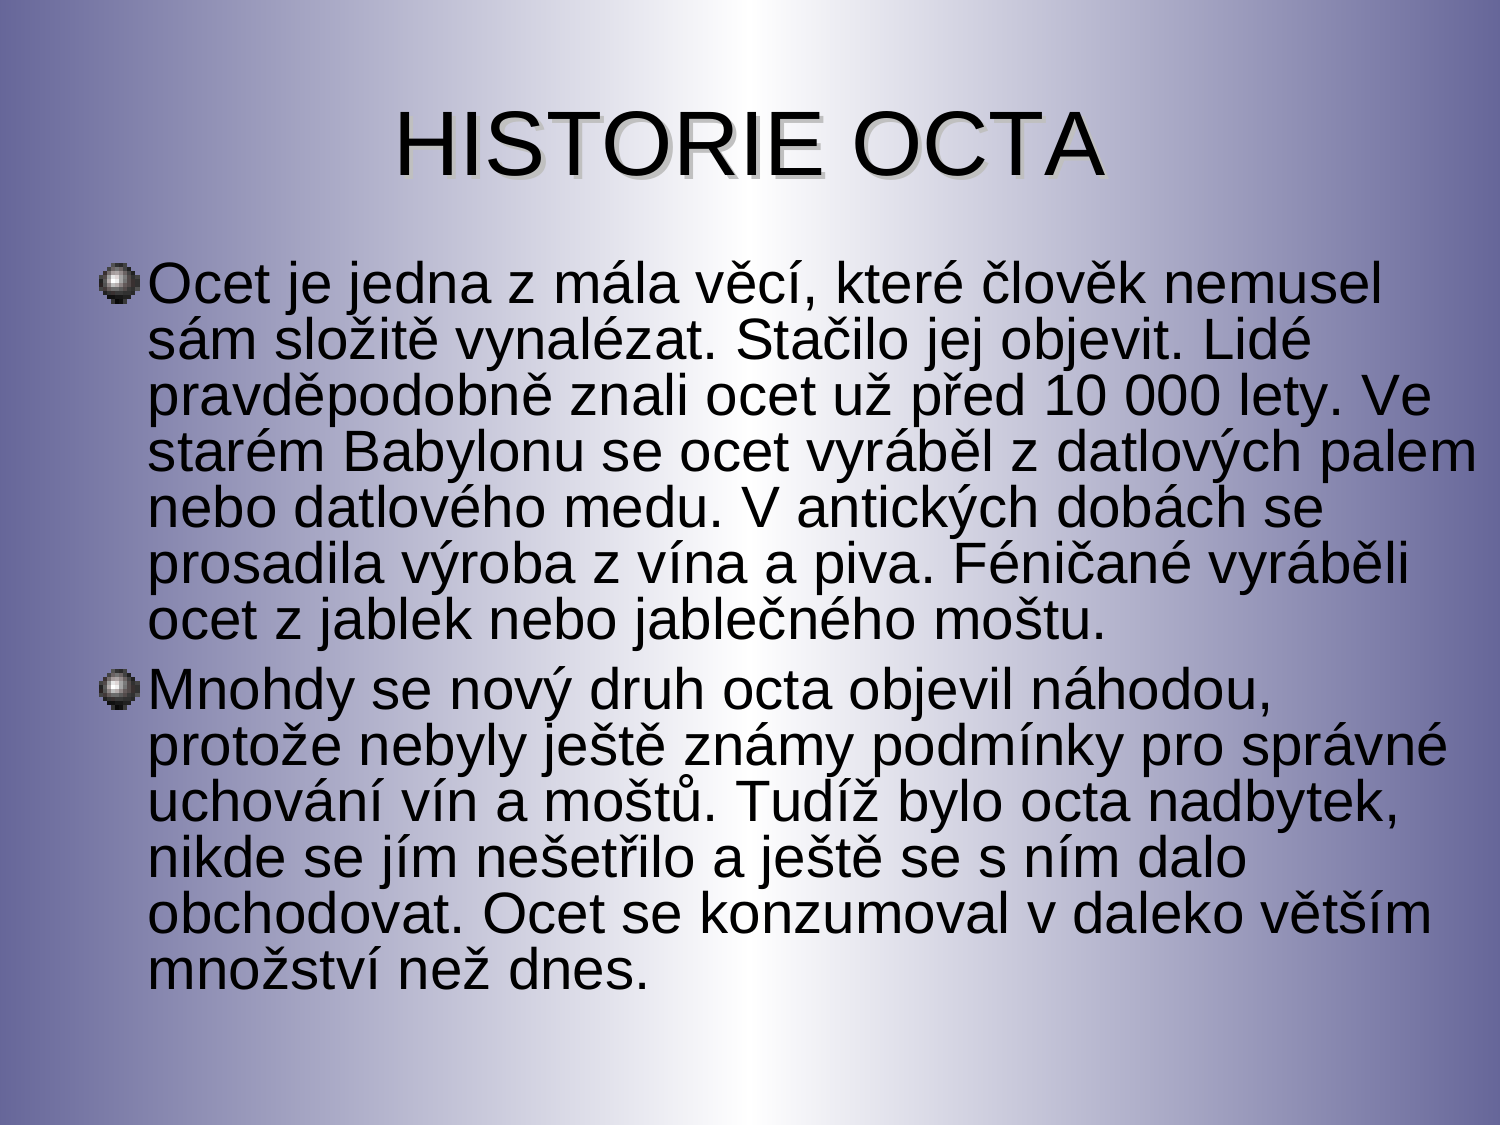

# HISTORIE OCTA
Ocet je jedna z mála věcí, které člověk nemusel sám složitě vynalézat. Stačilo jej objevit. Lidé pravděpodobně znali ocet už před 10 000 lety. Ve starém Babylonu se ocet vyráběl z datlových palem nebo datlového medu. V antických dobách se prosadila výroba z vína a piva. Féničané vyráběli ocet z jablek nebo jablečného moštu.
Mnohdy se nový druh octa objevil náhodou, protože nebyly ještě známy podmínky pro správné uchování vín a moštů. Tudíž bylo octa nadbytek, nikde se jím nešetřilo a ještě se s ním dalo obchodovat. Ocet se konzumoval v daleko větším množství než dnes.